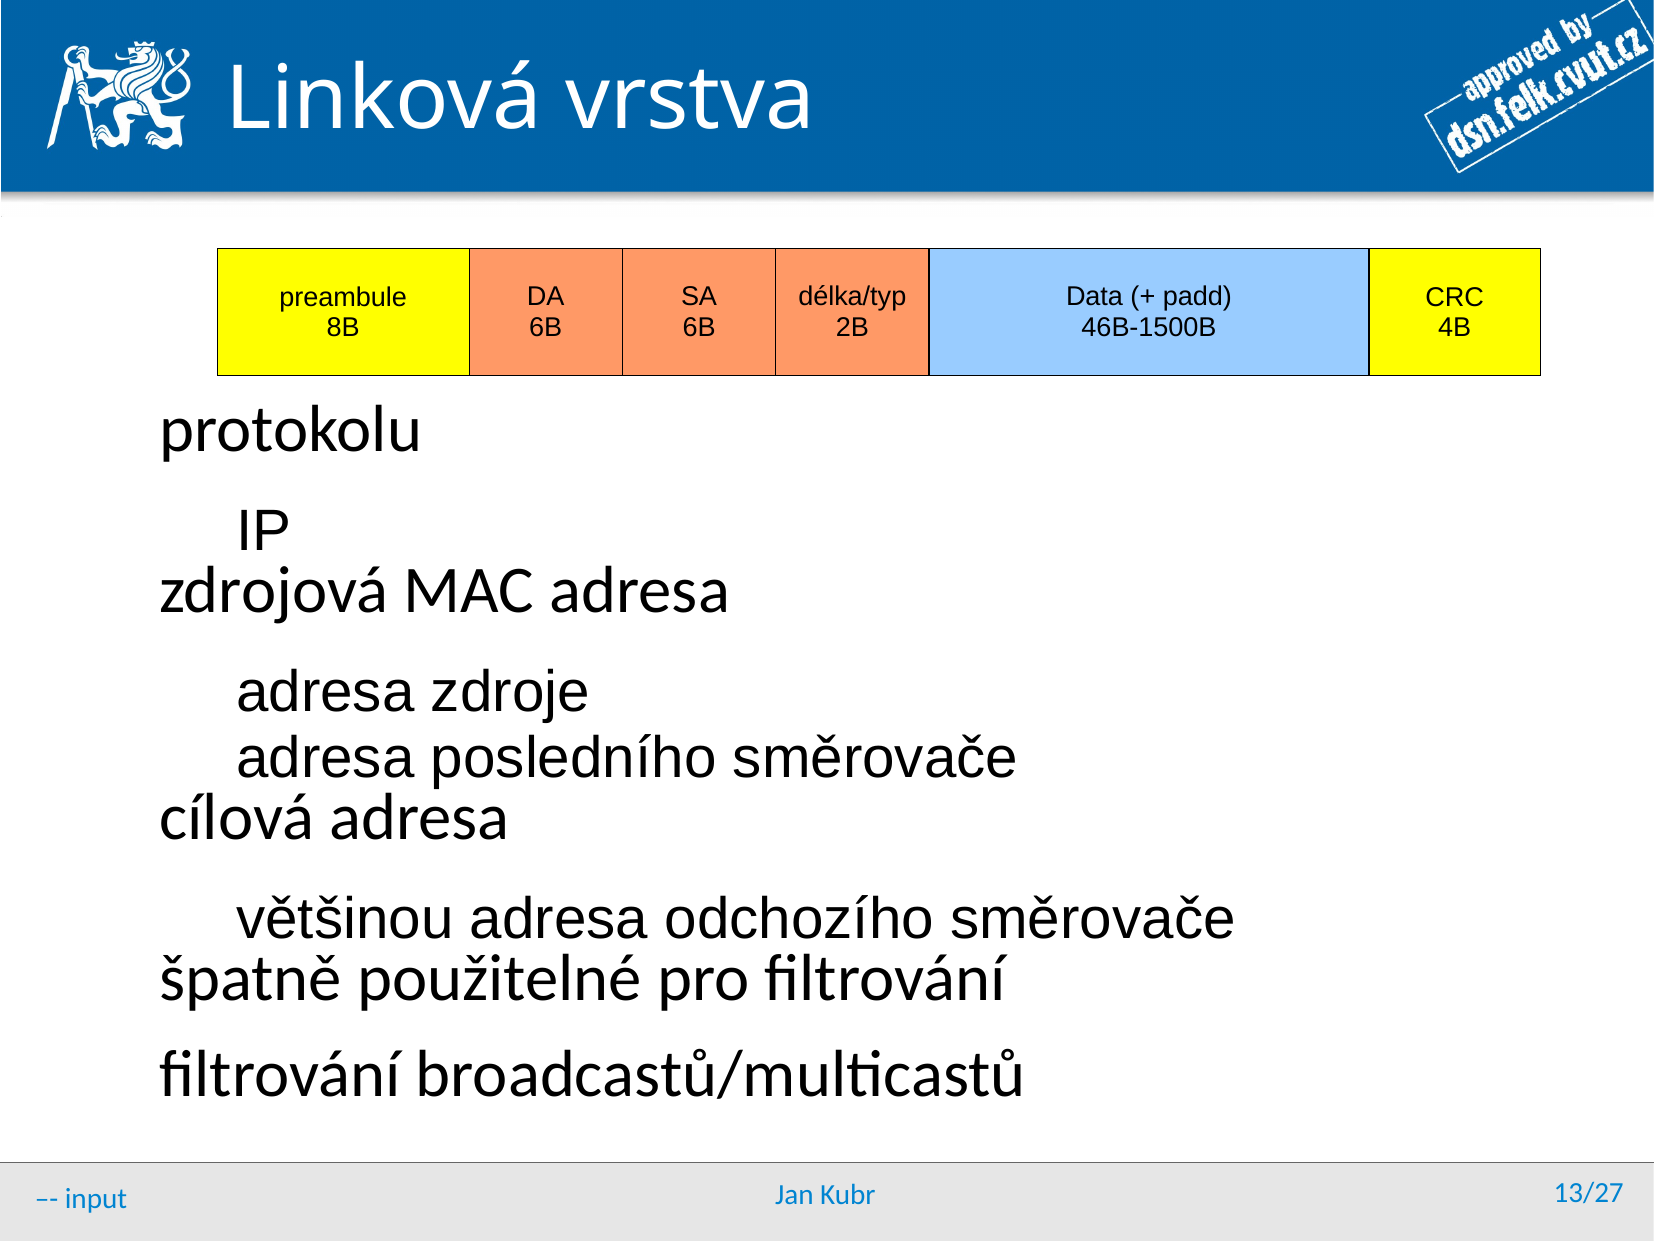

# Linková vrstva
DA
6B
SA
6B
délka/typ
2B
Data (+ padd)
46B-1500B
preambule
8B
CRC
4B
protokolu
IP
zdrojová MAC adresa
adresa zdroje
adresa posledního směrovače
cílová adresa
většinou adresa odchozího směrovače
špatně použitelné pro filtrování
filtrování broadcastů/multicastů
13
Jan Kubr
02/2006